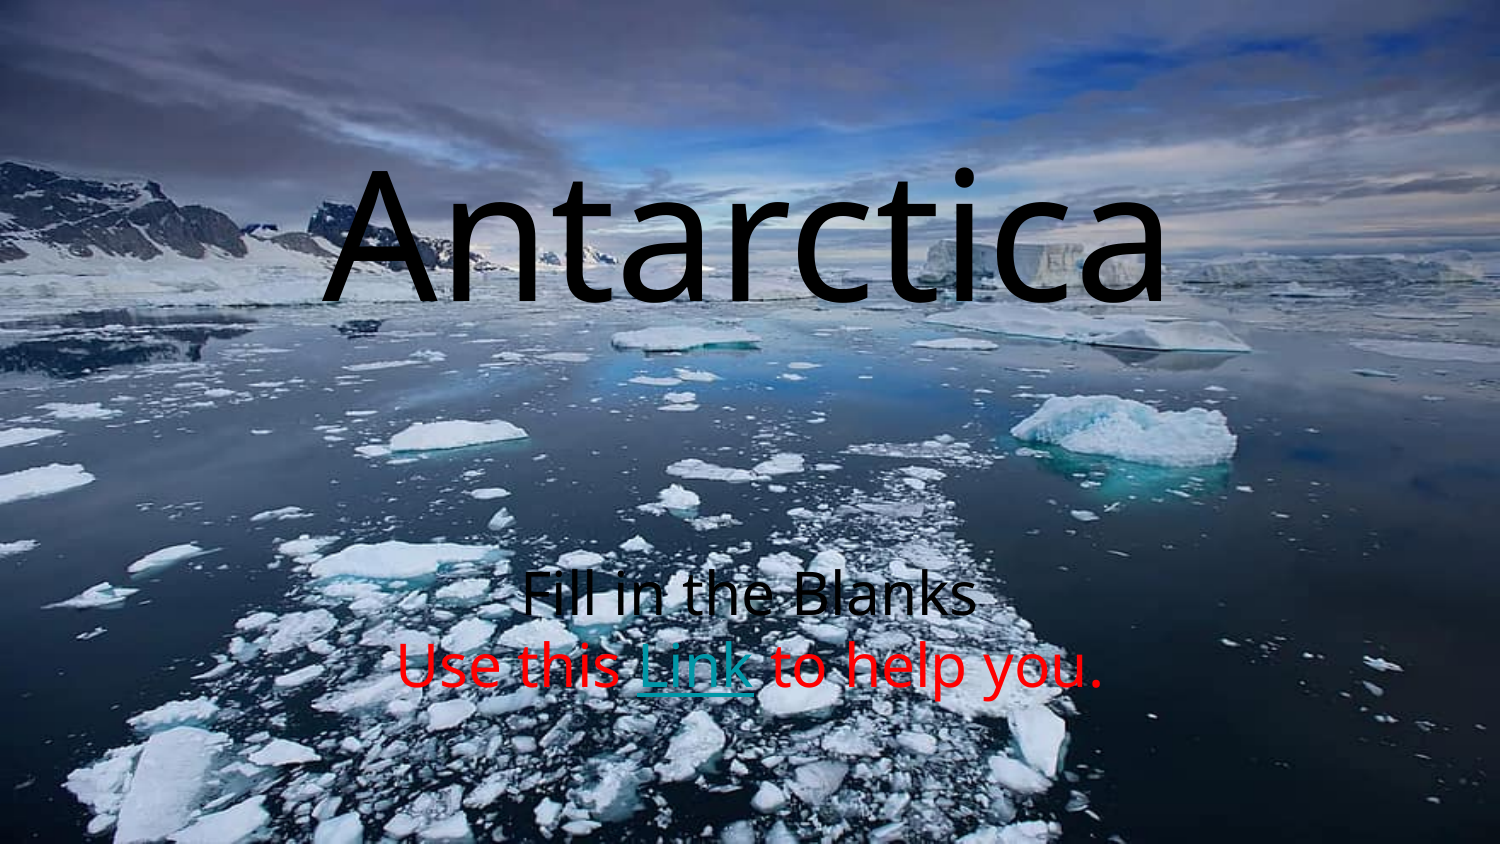

# Antarctica Fill in the Blanks Use this Link to help you.